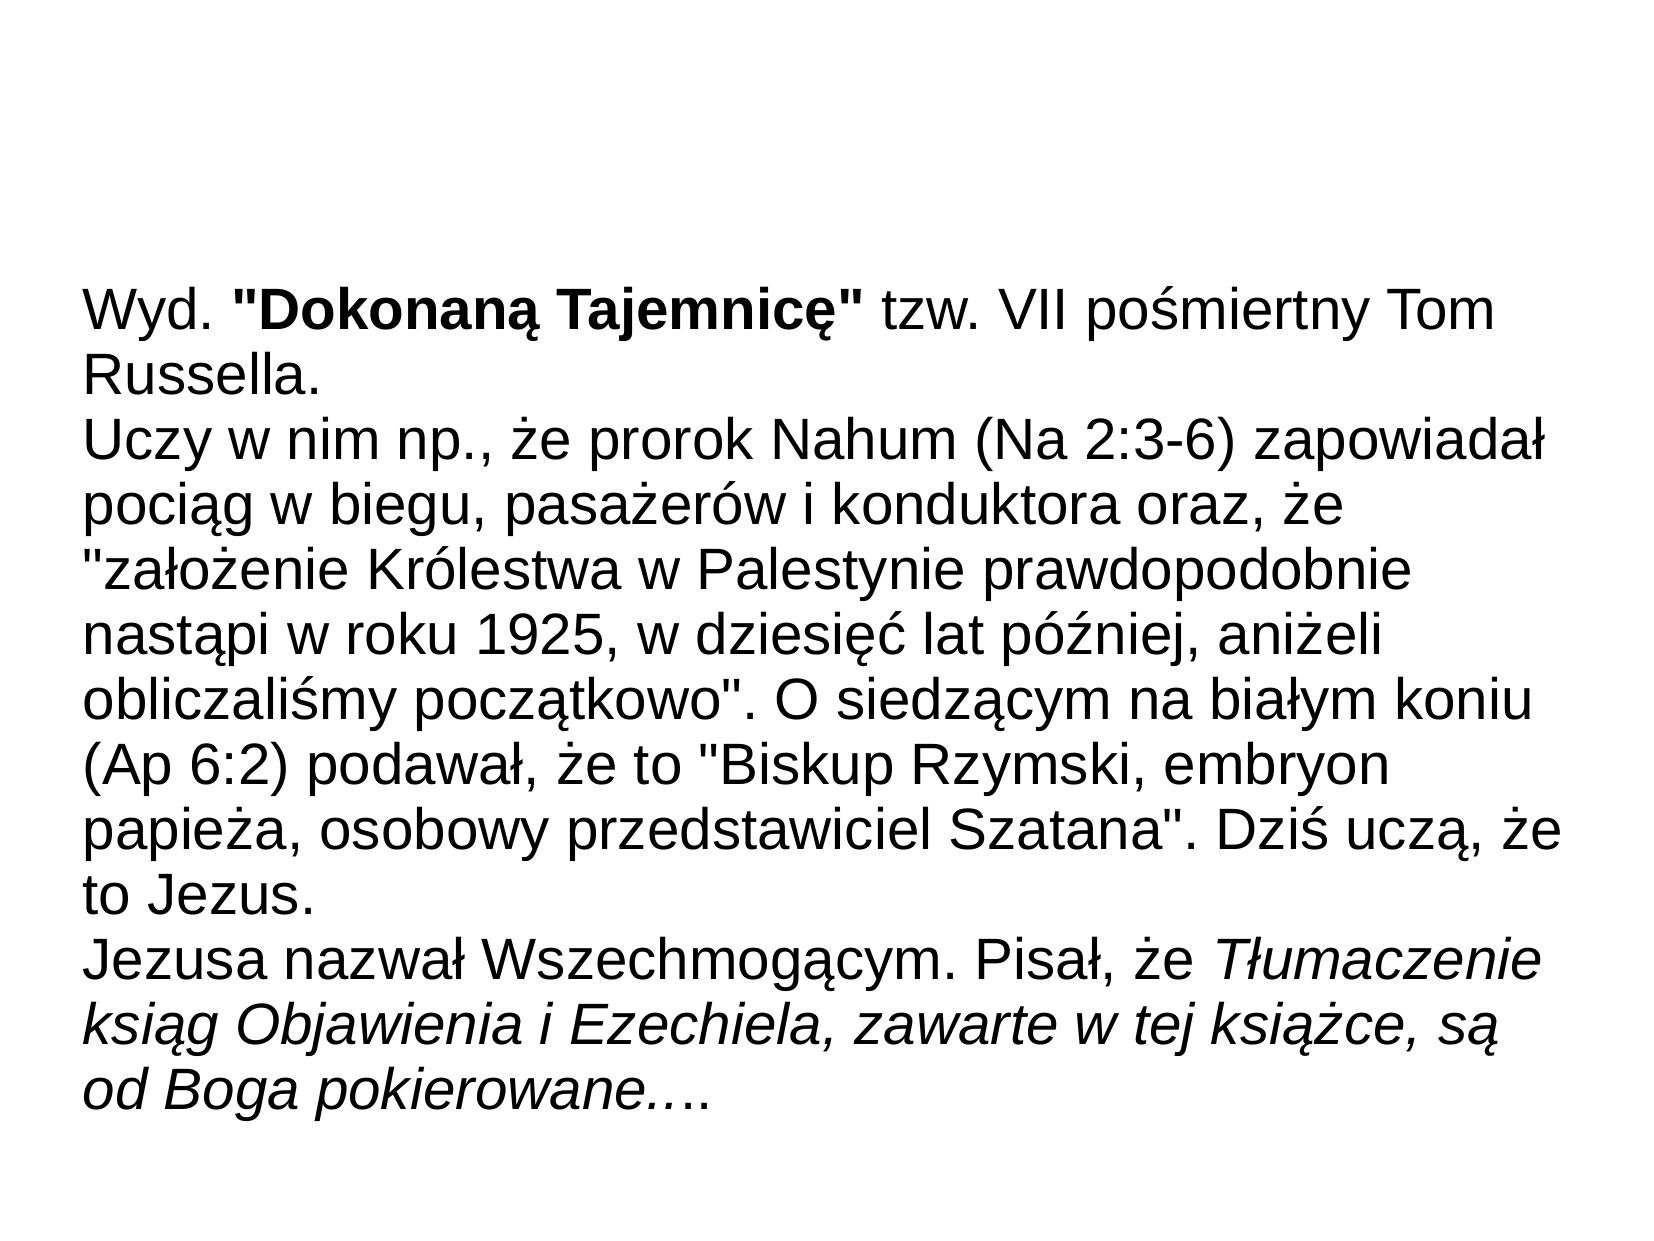

#
Wyd. "Dokonaną Tajemnicę" tzw. VII pośmiertny Tom Russella.
Uczy w nim np., że prorok Nahum (Na 2:3-6) zapowiadał pociąg w biegu, pasażerów i konduktora oraz, że "założenie Królestwa w Palestynie prawdopodobnie nastąpi w roku 1925, w dziesięć lat później, aniżeli obliczaliśmy początkowo". O siedzącym na białym koniu (Ap 6:2) podawał, że to "Biskup Rzymski, embryon papieża, osobowy przedstawiciel Szatana". Dziś uczą, że to Jezus.
Jezusa nazwał Wszechmogącym. Pisał, że Tłumaczenie ksiąg Objawienia i Ezechiela, zawarte w tej książce, są od Boga pokierowane....